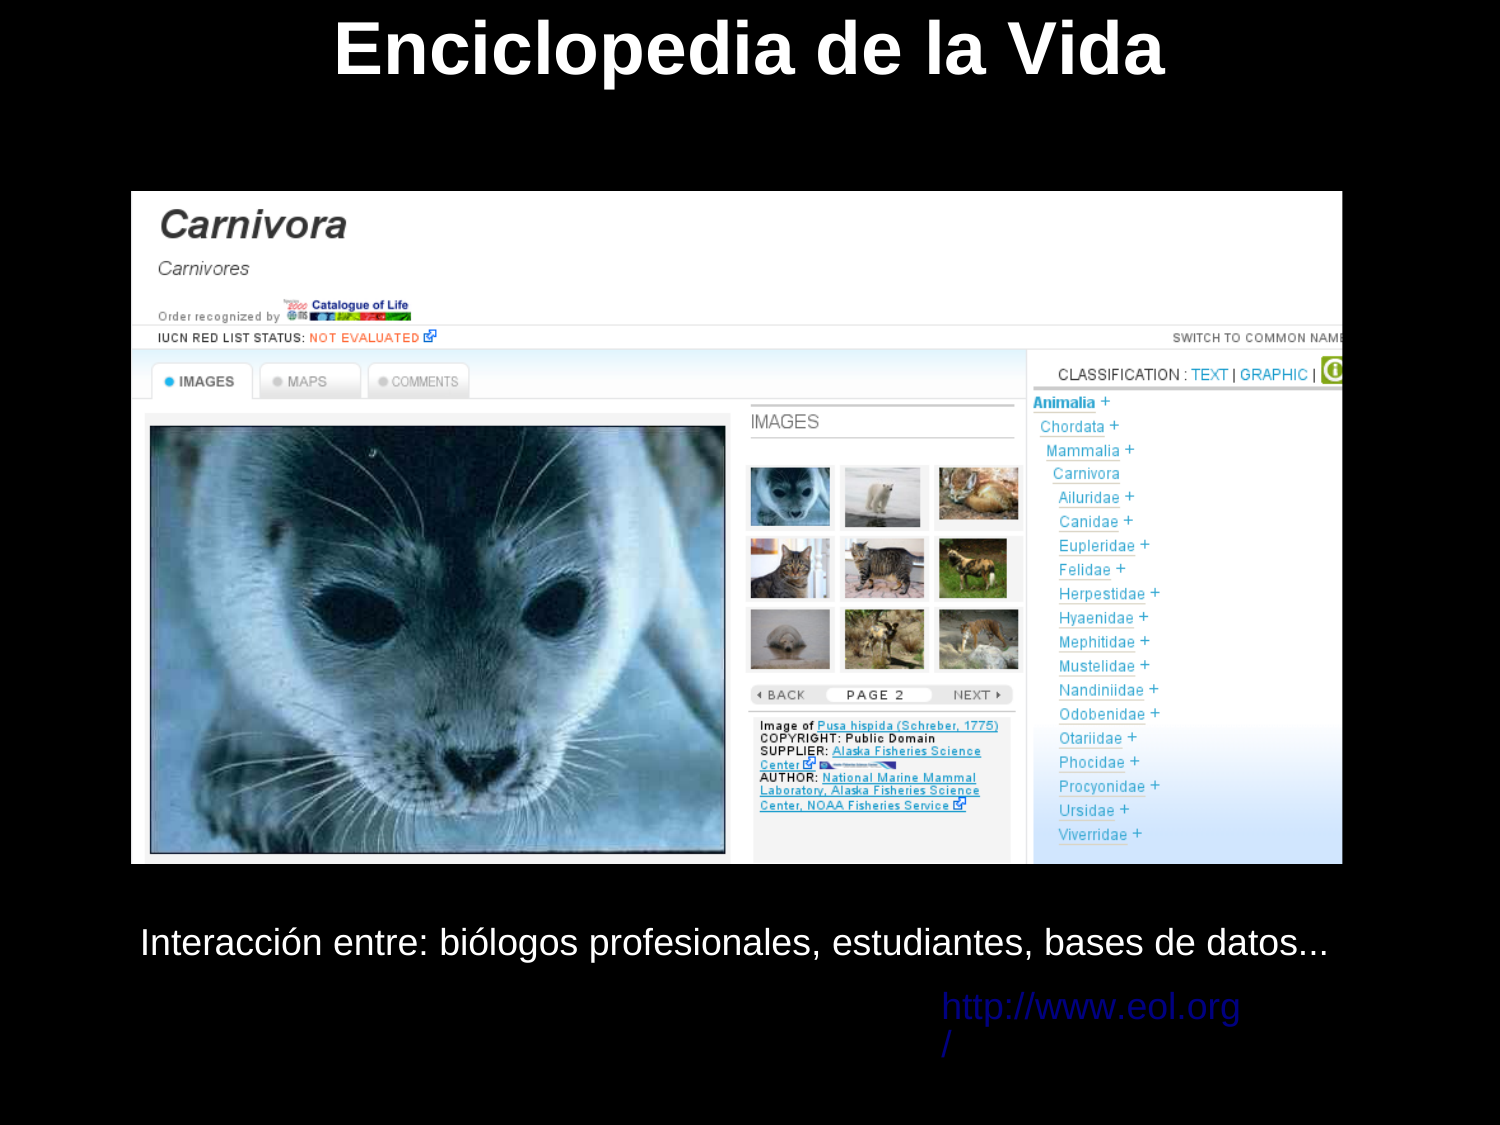

# Enciclopedia de la Vida
Interacción entre: biólogos profesionales, estudiantes, bases de datos...
http://www.eol.org/